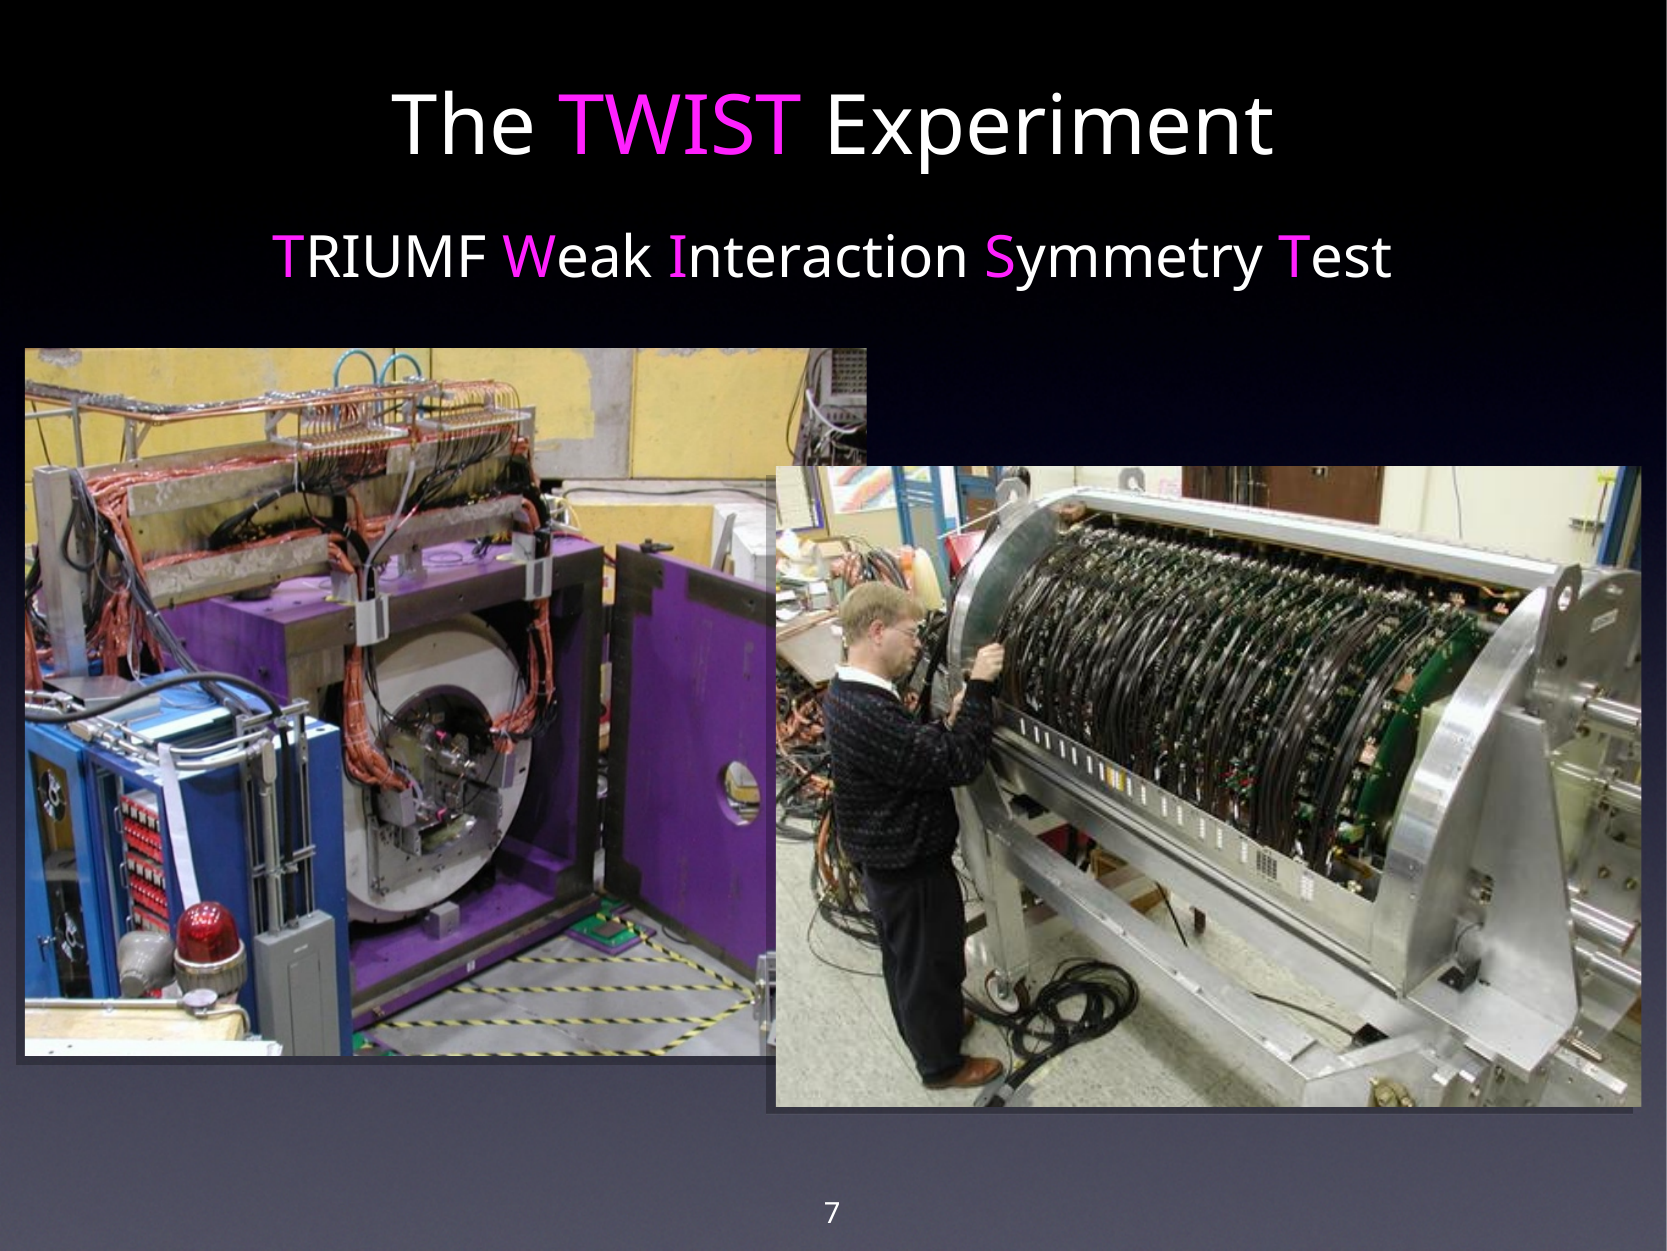

# The TWIST Experiment
TRIUMF Weak Interaction Symmetry Test